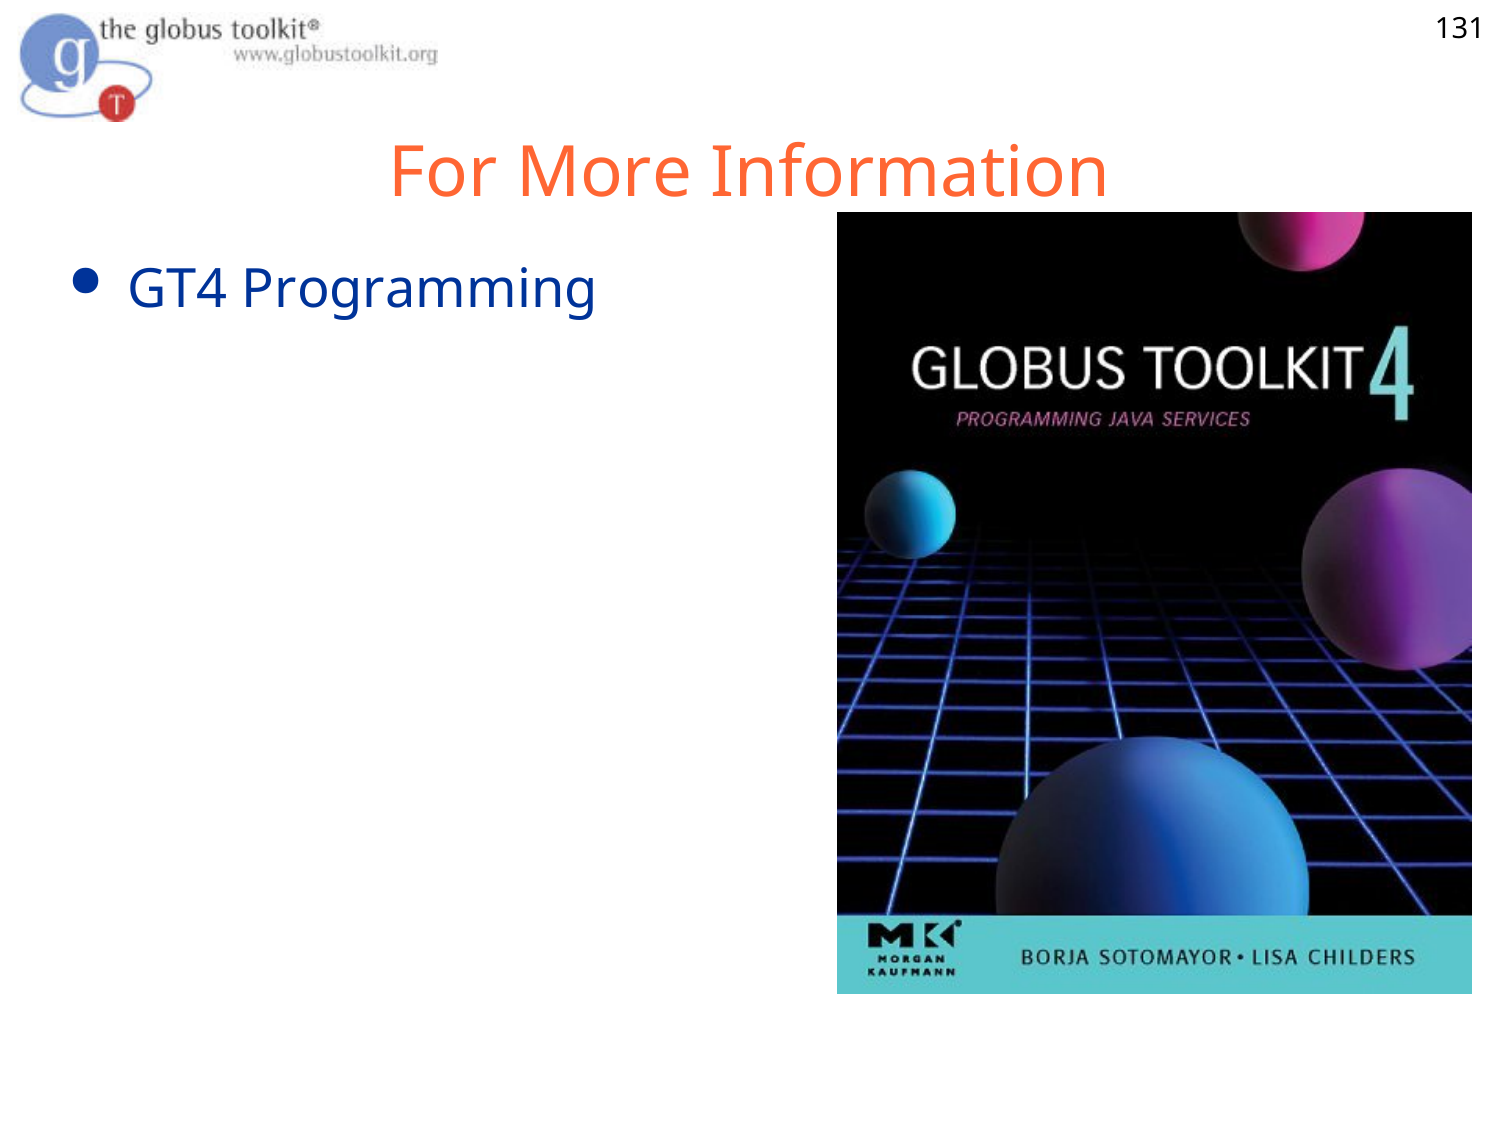

131
# For More Information
GT4 Programming